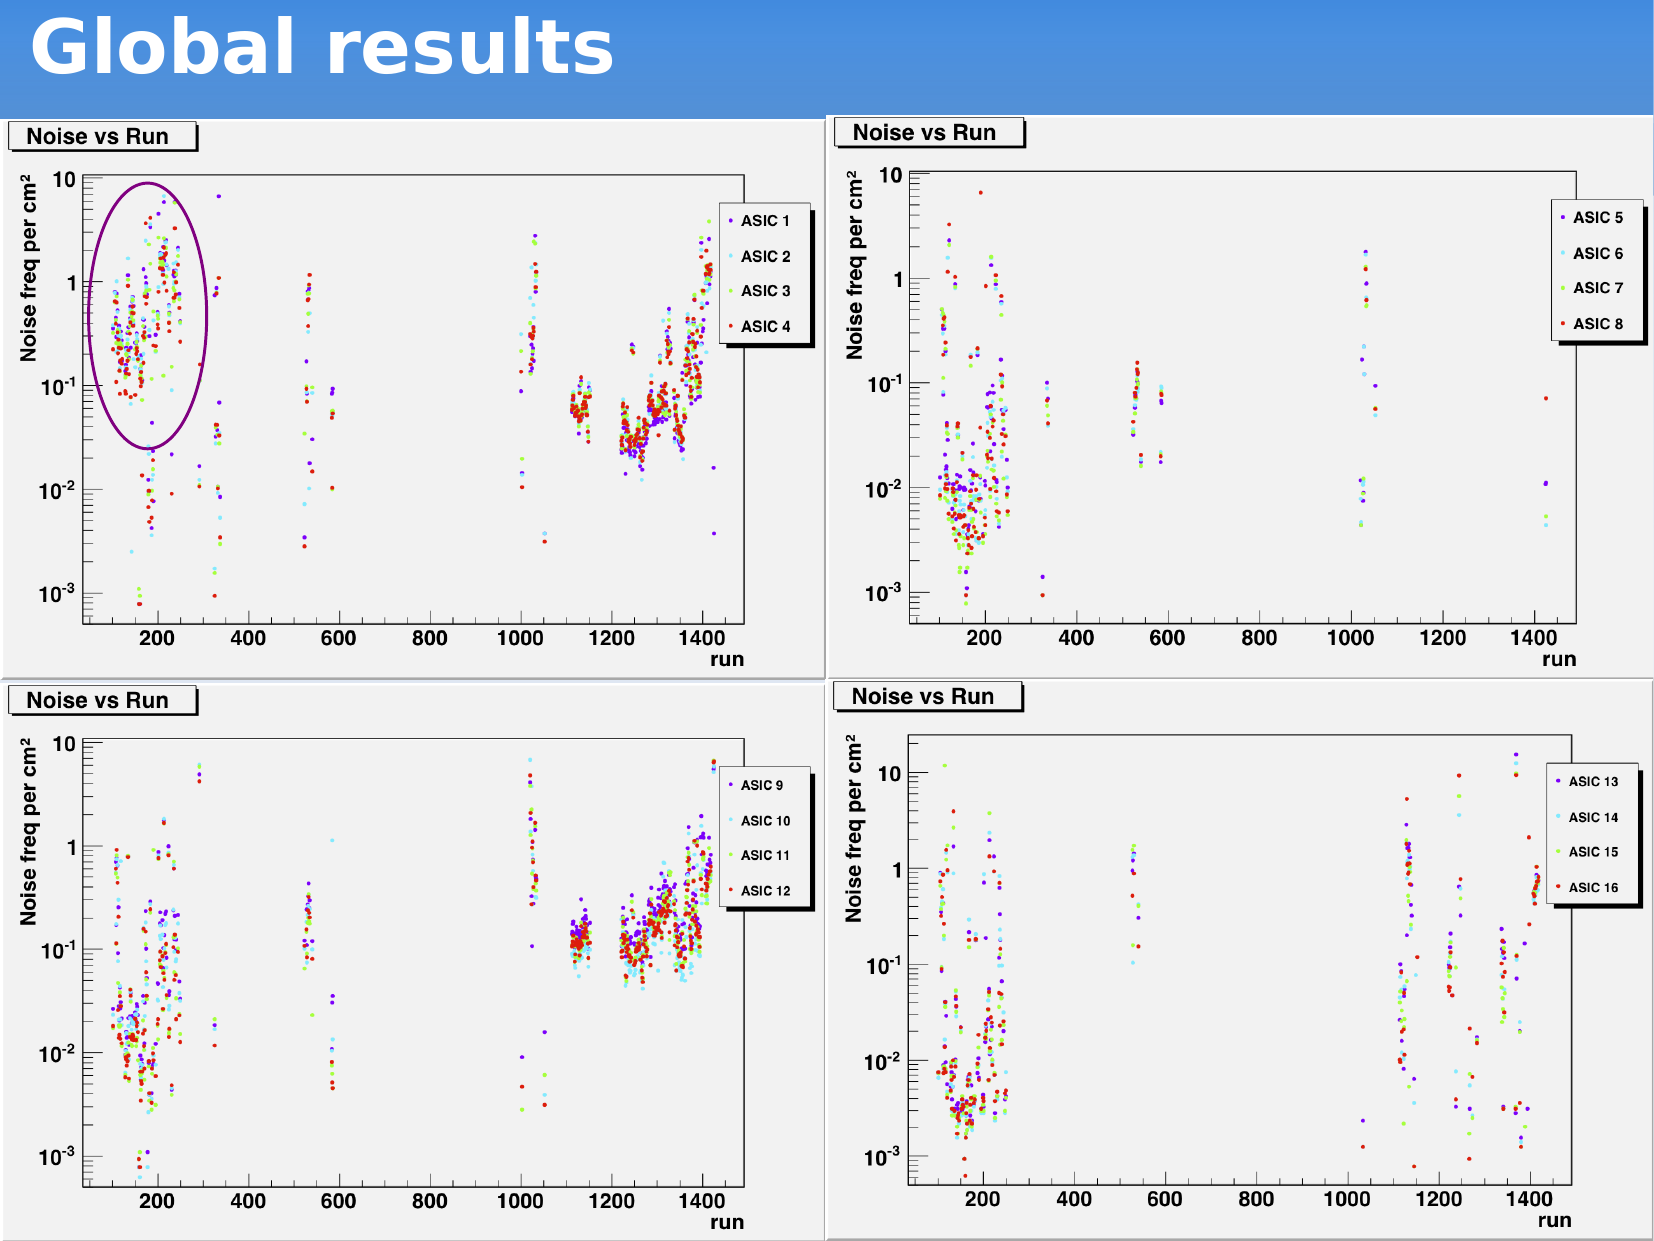

# Global results
Vincent.Boudry@in2p3.fr
Noise Studies – SDHCAL analysis meeting, CERN, 13/07/2010
6